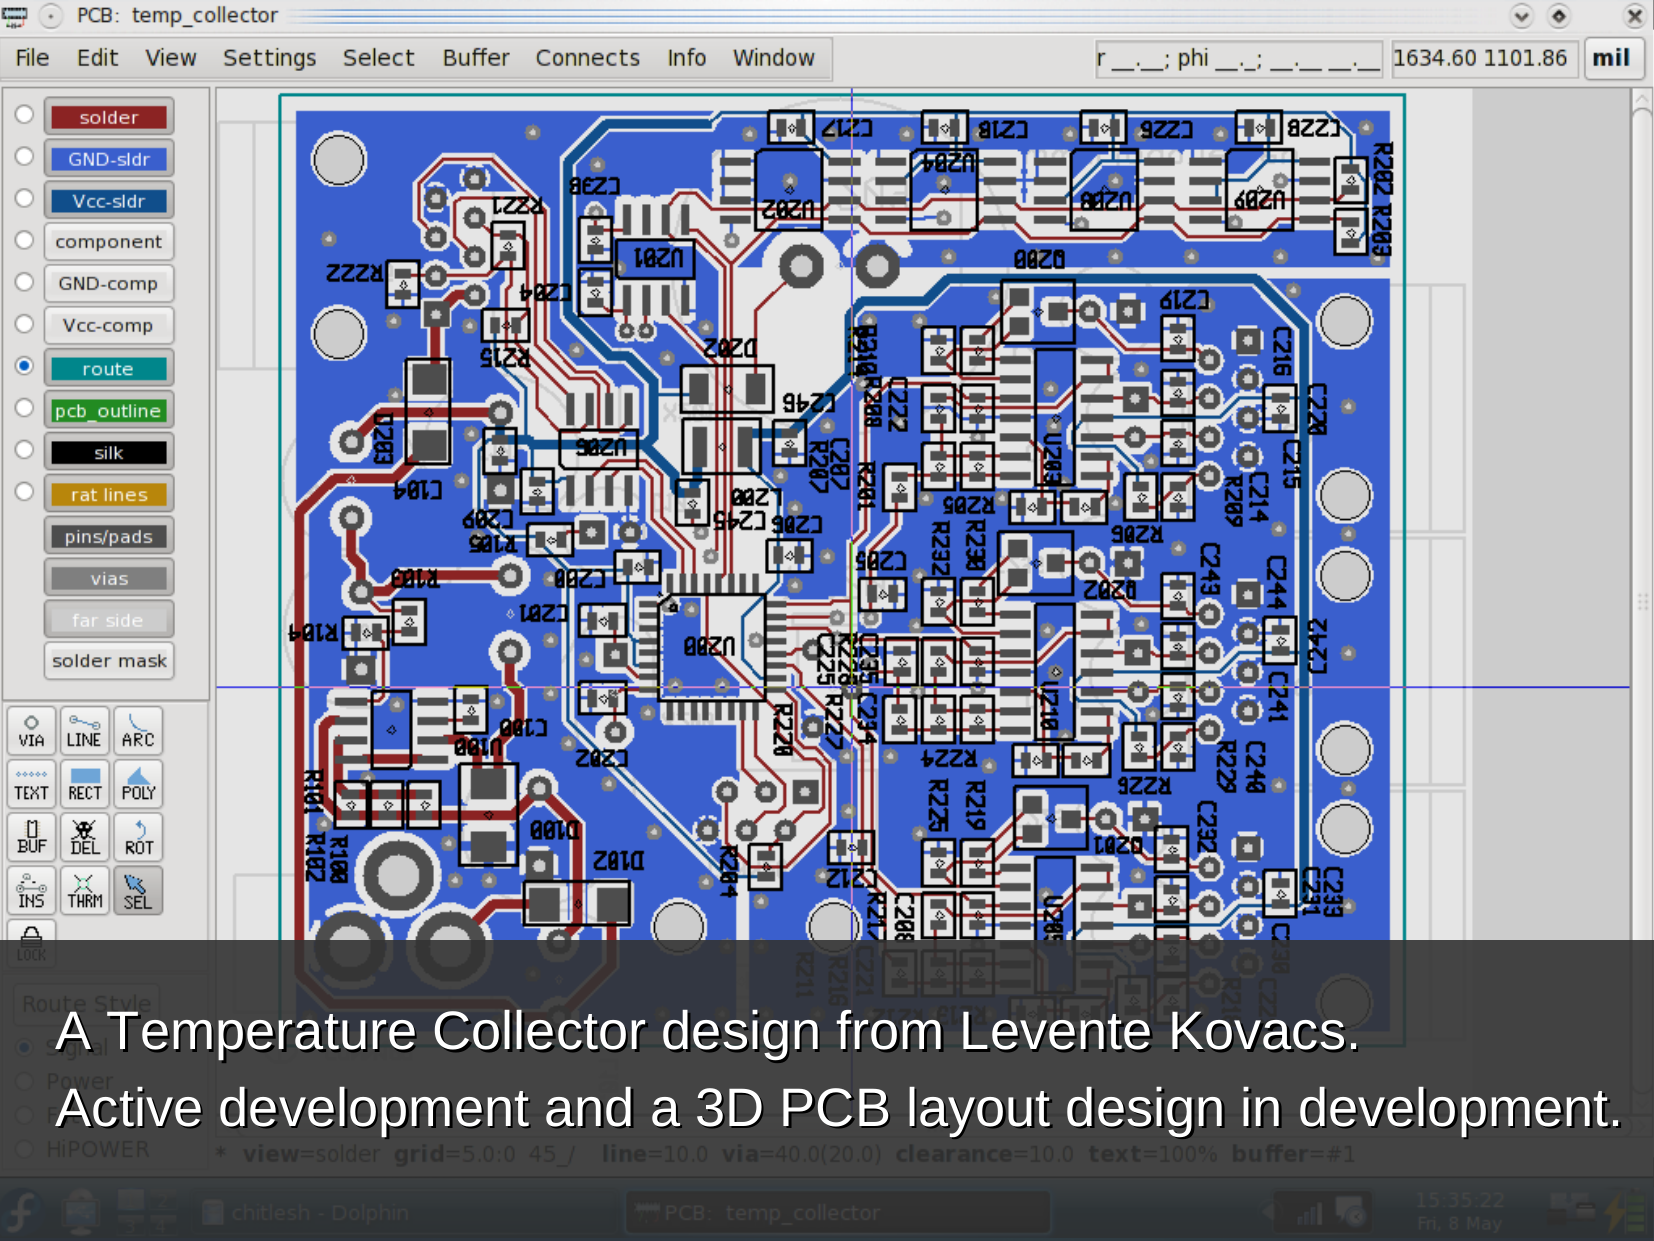

A Temperature Collector design from Levente Kovacs.
Active development and a 3D PCB layout design in development.